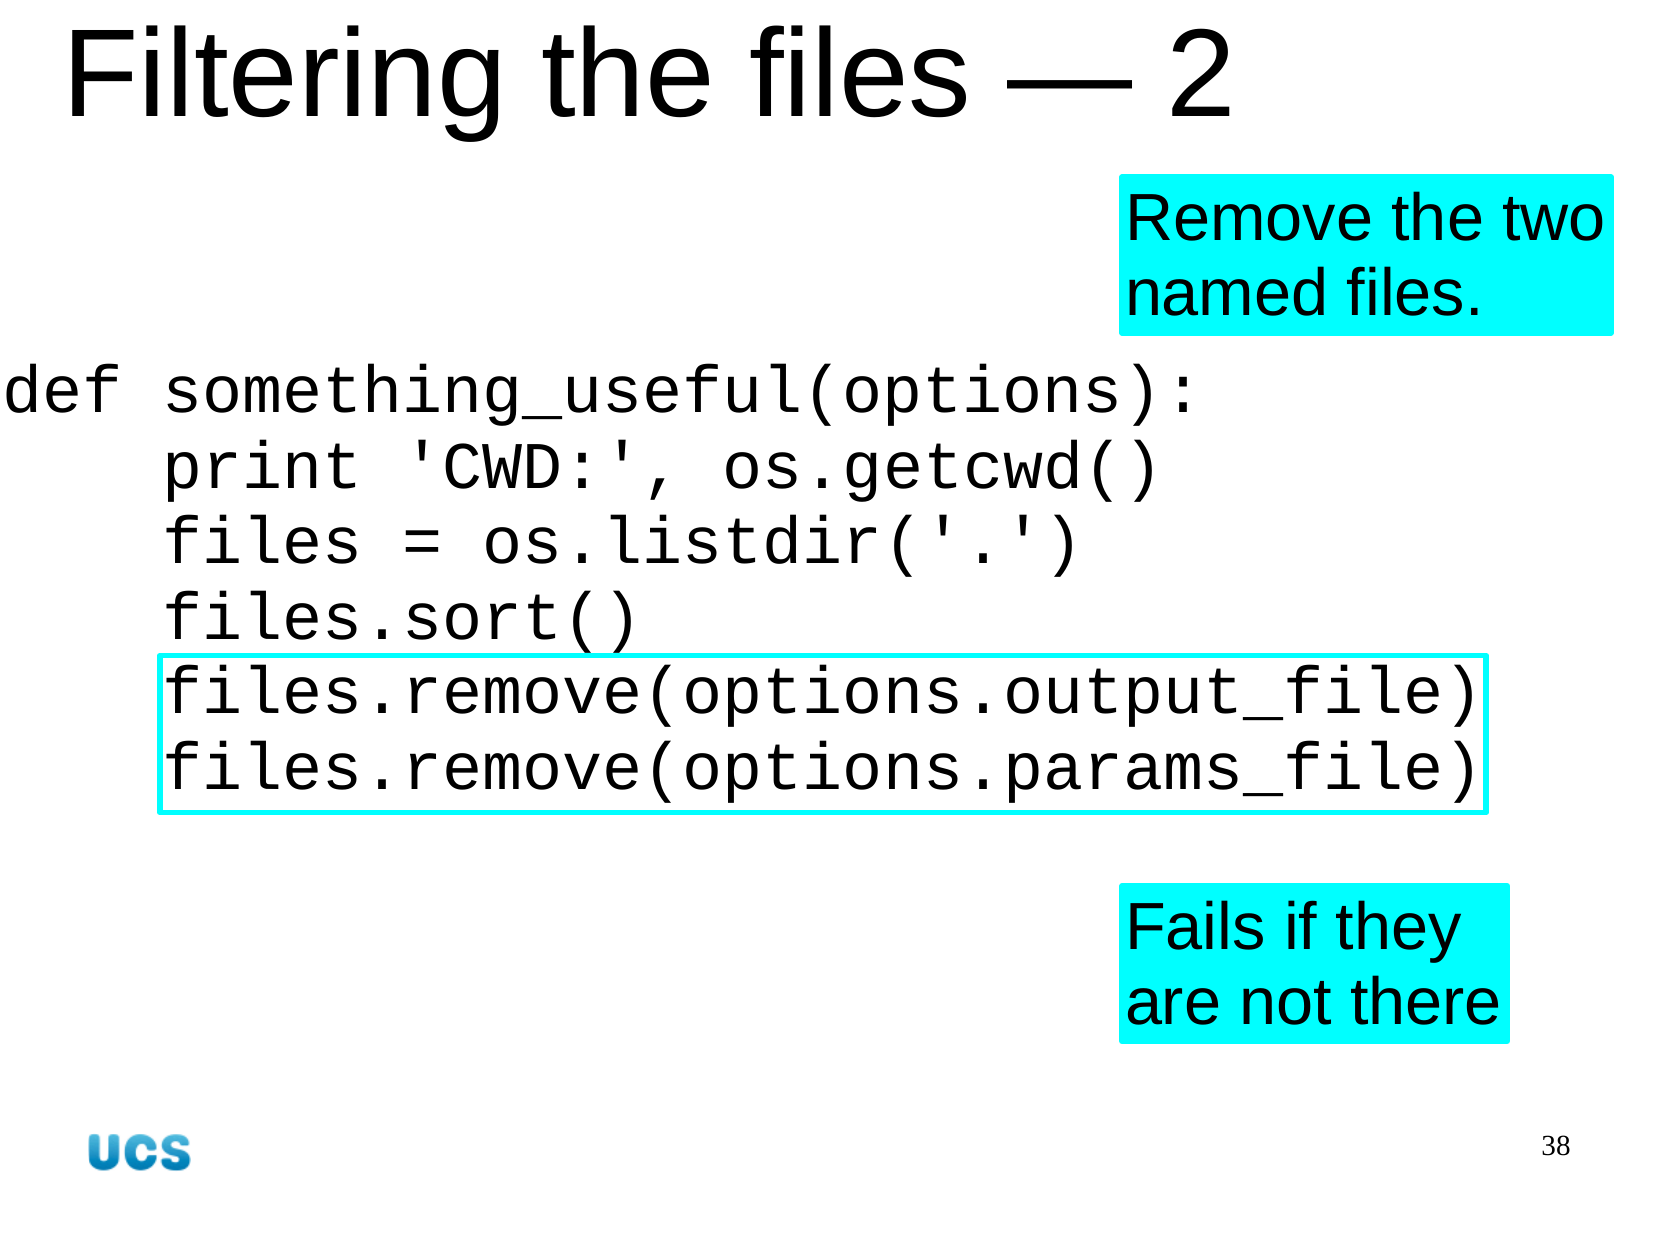

Filtering the files ― 2
Remove the two
named files.
def something_useful(options):
 print 'CWD:', os.getcwd()
 files = os.listdir('.')
 files.sort()
files.remove(options.output_file)
files.remove(options.params_file)
Fails if they
are not there
38